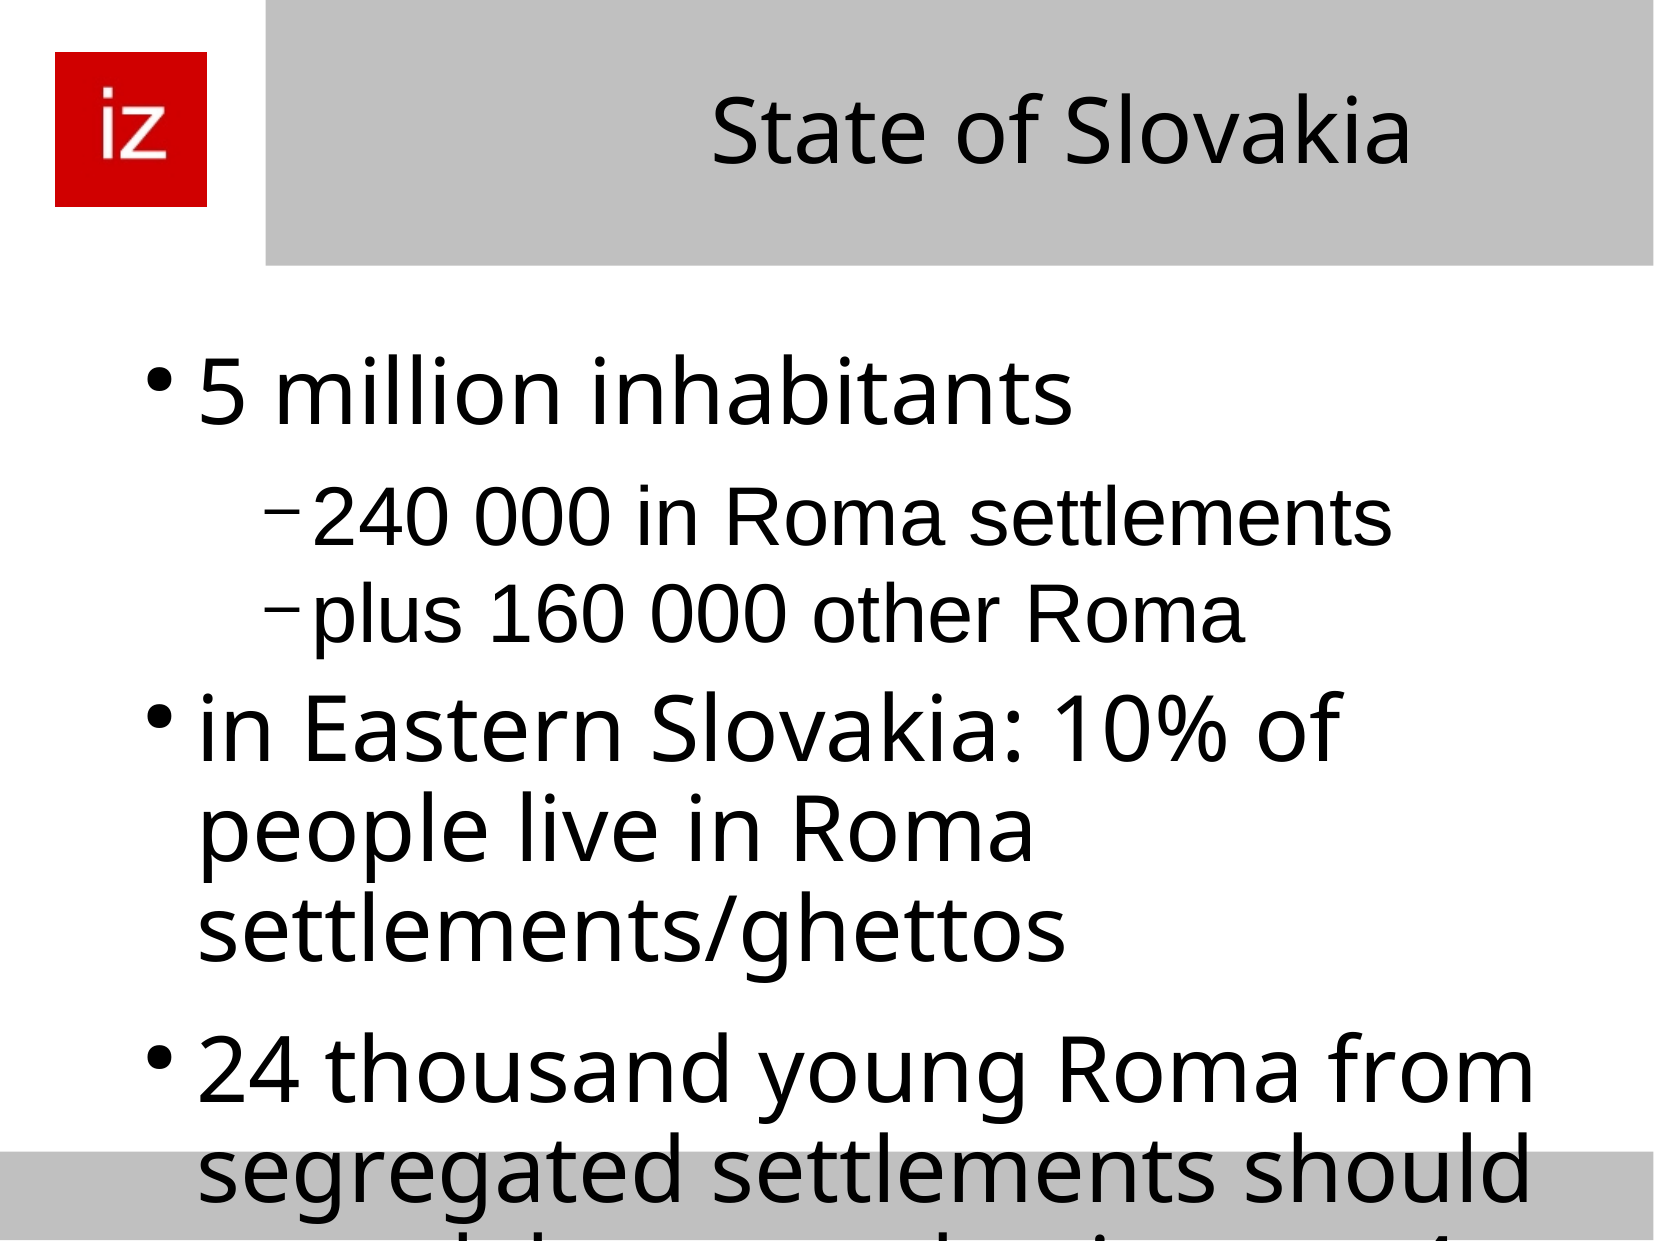

# State of Slovakia
5 million inhabitants
240 000 in Roma settlements
plus 160 000 other Roma
in Eastern Slovakia: 10% of people live in Roma settlements/ghettos
24 thousand young Roma from segregated settlements should enter labour market in next 4 years